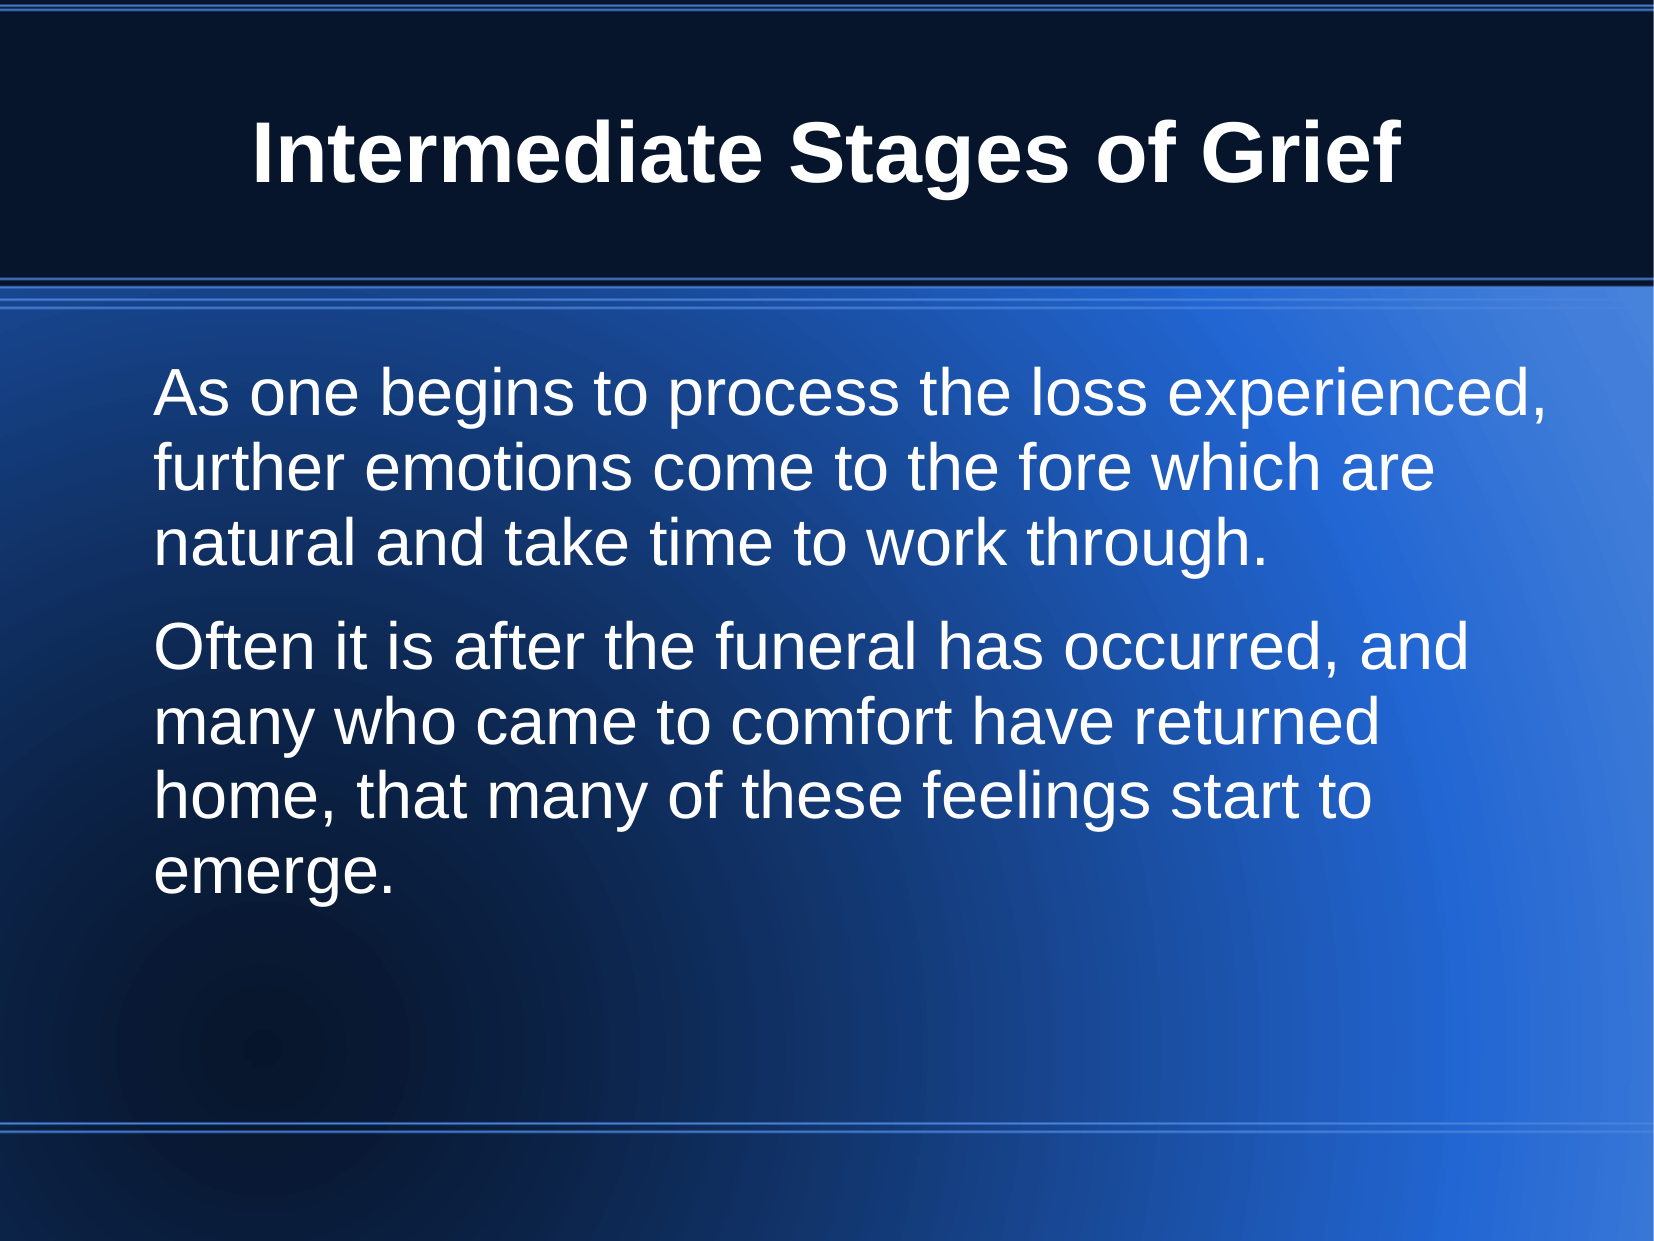

# Intermediate Stages of Grief
As one begins to process the loss experienced, further emotions come to the fore which are natural and take time to work through.
Often it is after the funeral has occurred, and many who came to comfort have returned home, that many of these feelings start to emerge.